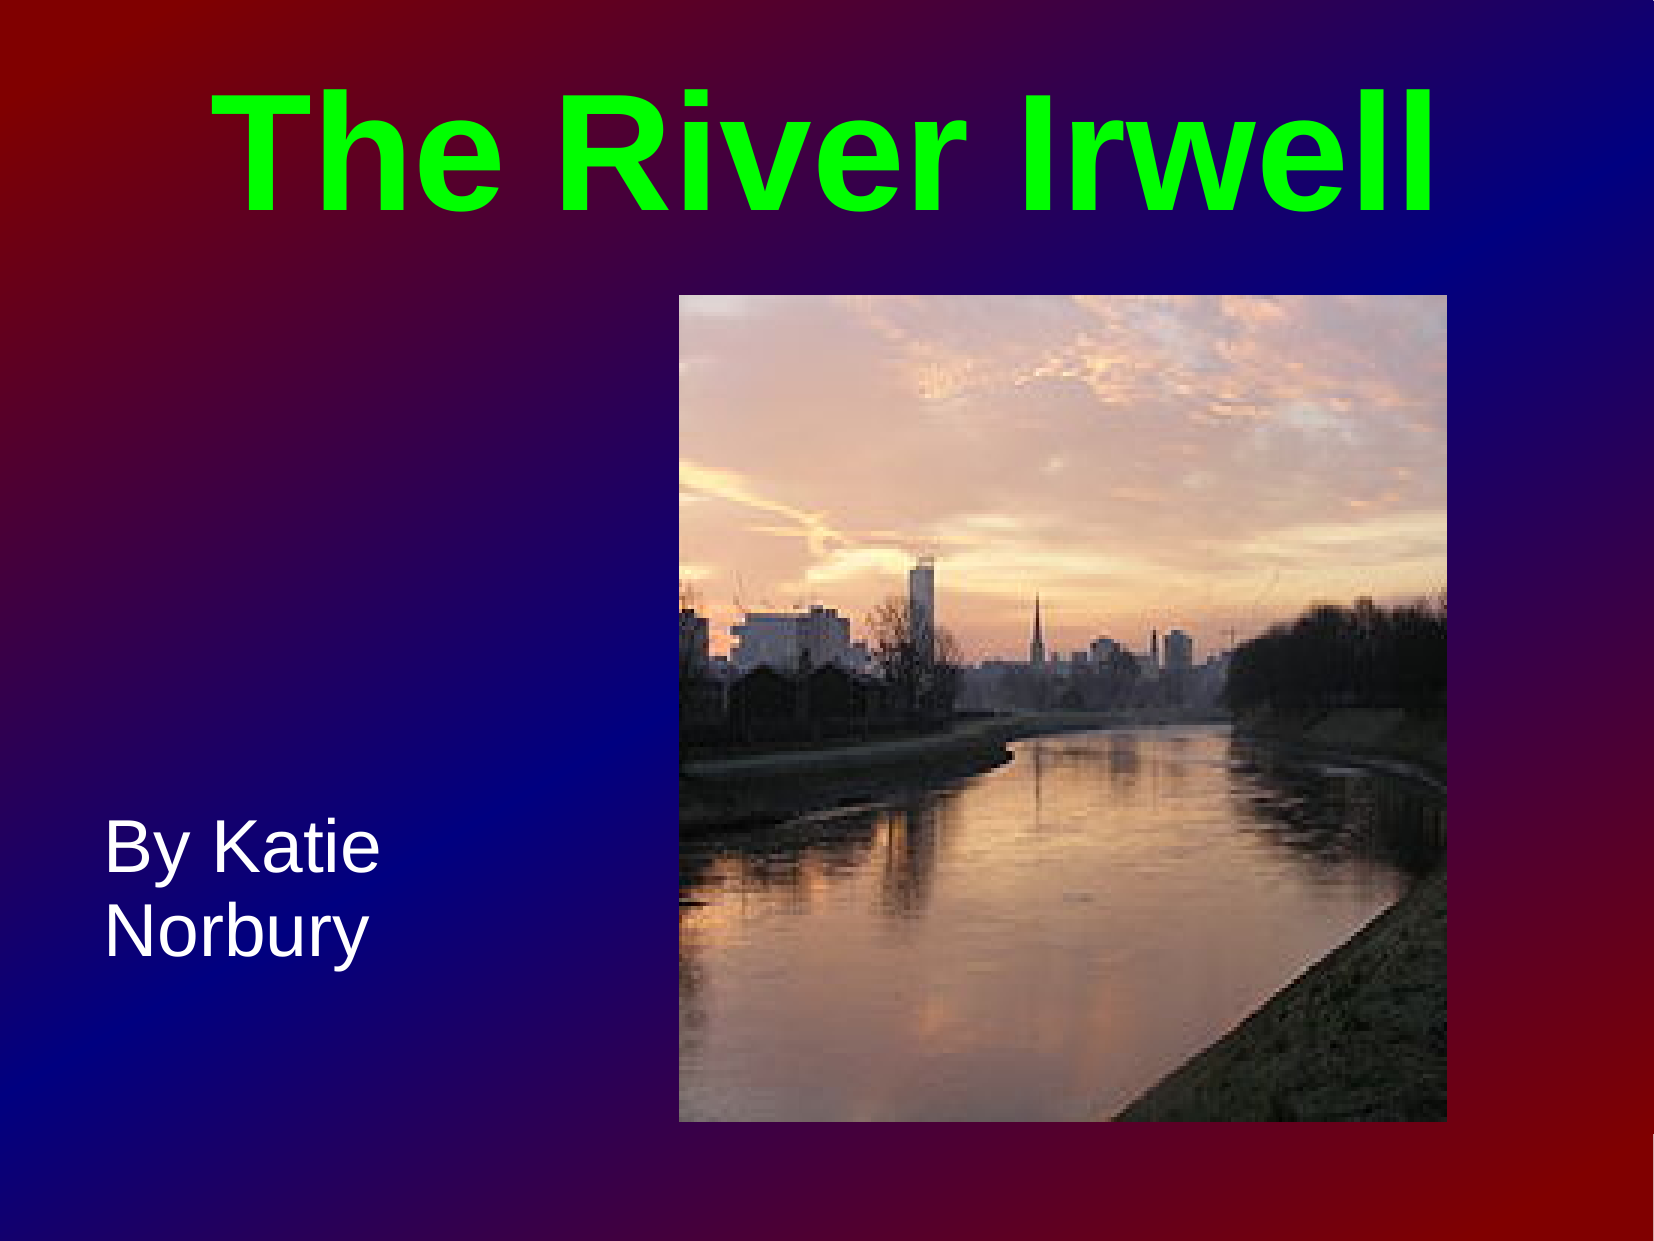

# The River Irwell
By Katie Norbury